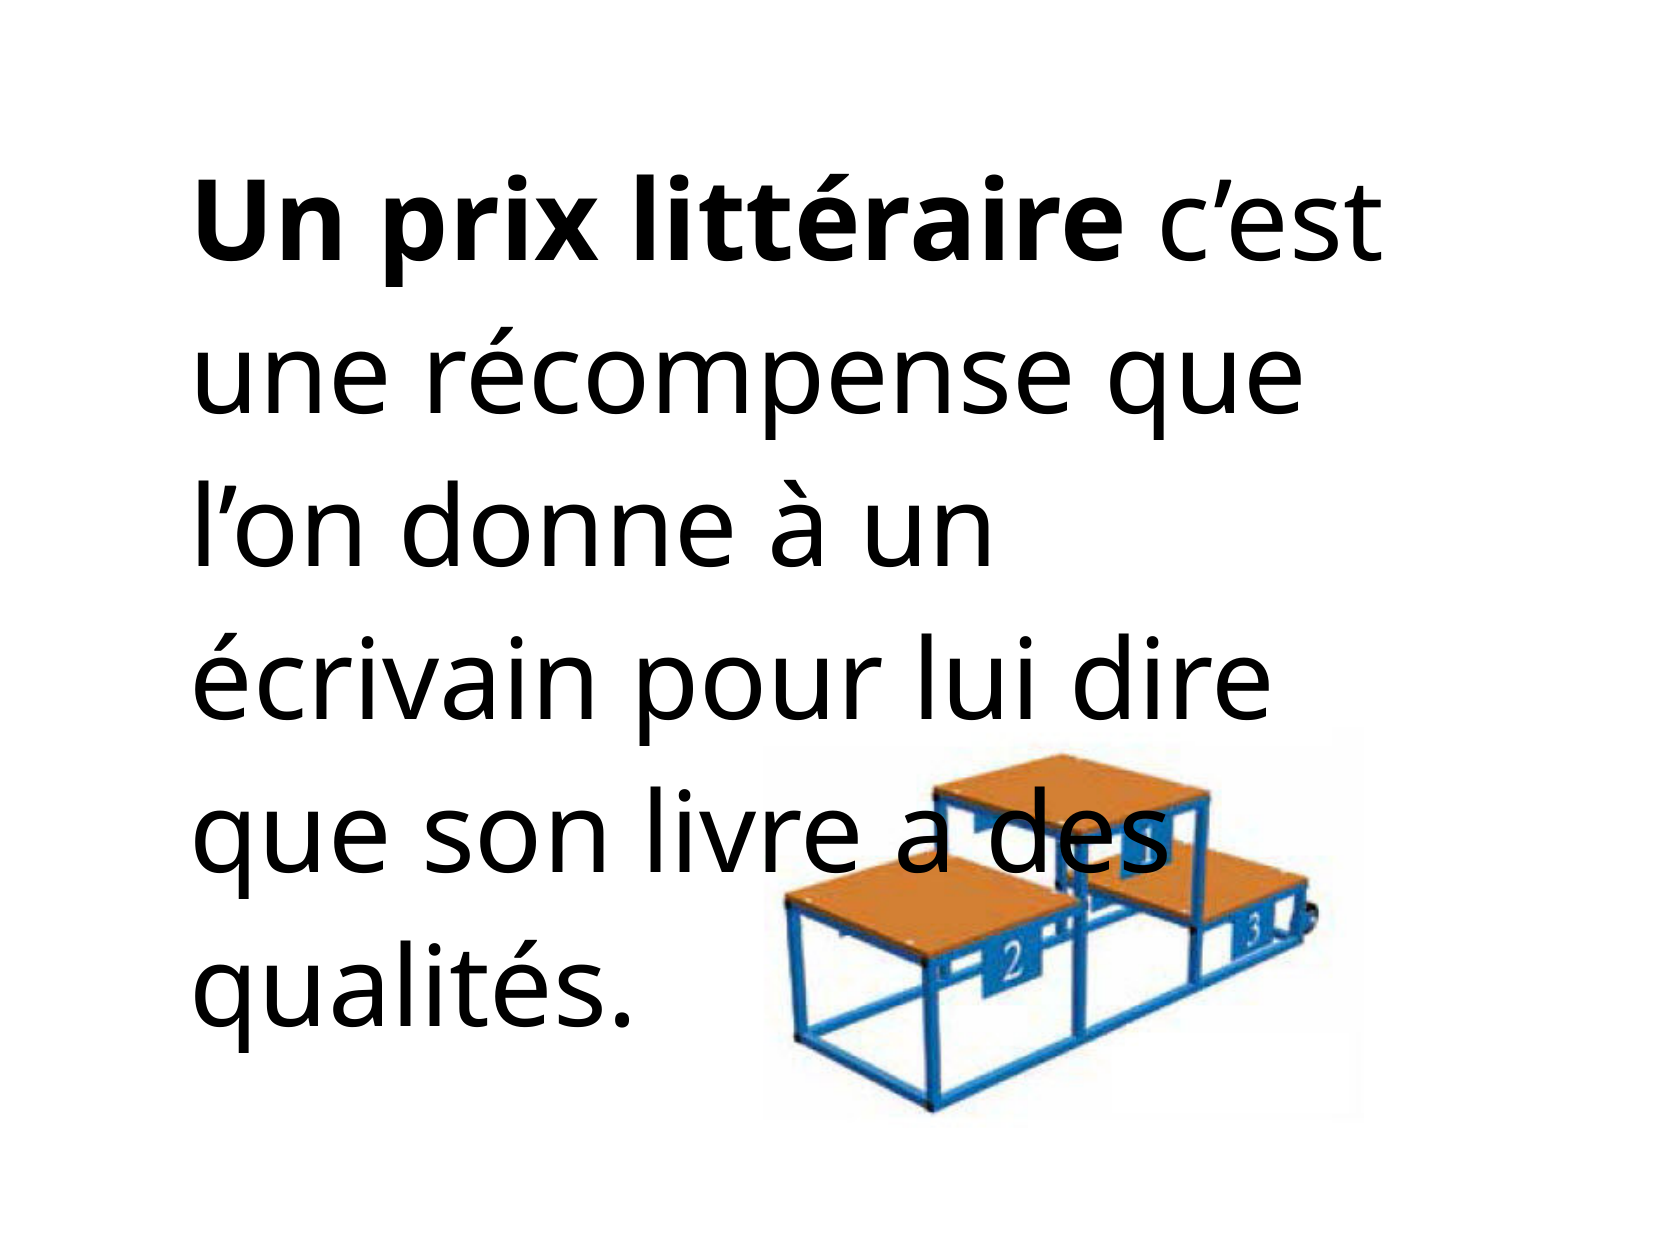

Un prix littéraire c’est une récompense que l’on donne à un écrivain pour lui dire que son livre a des qualités.